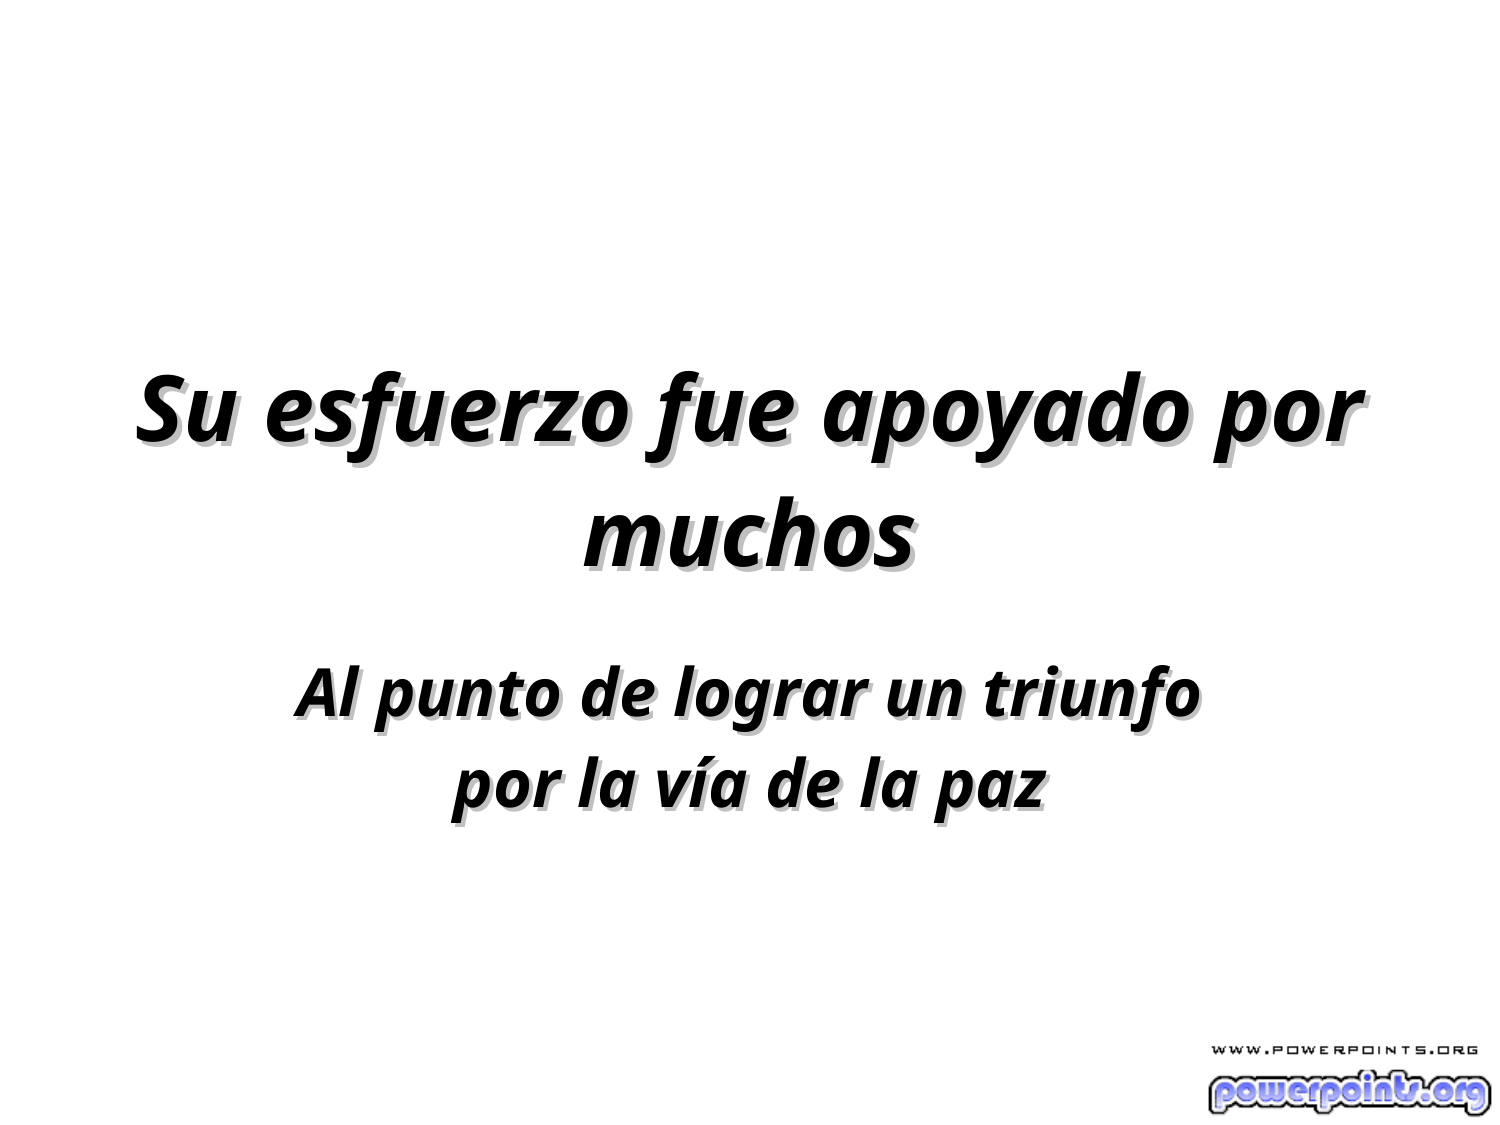

# Su esfuerzo fue apoyado por muchos
Al punto de lograr un triunfo por la vía de la paz